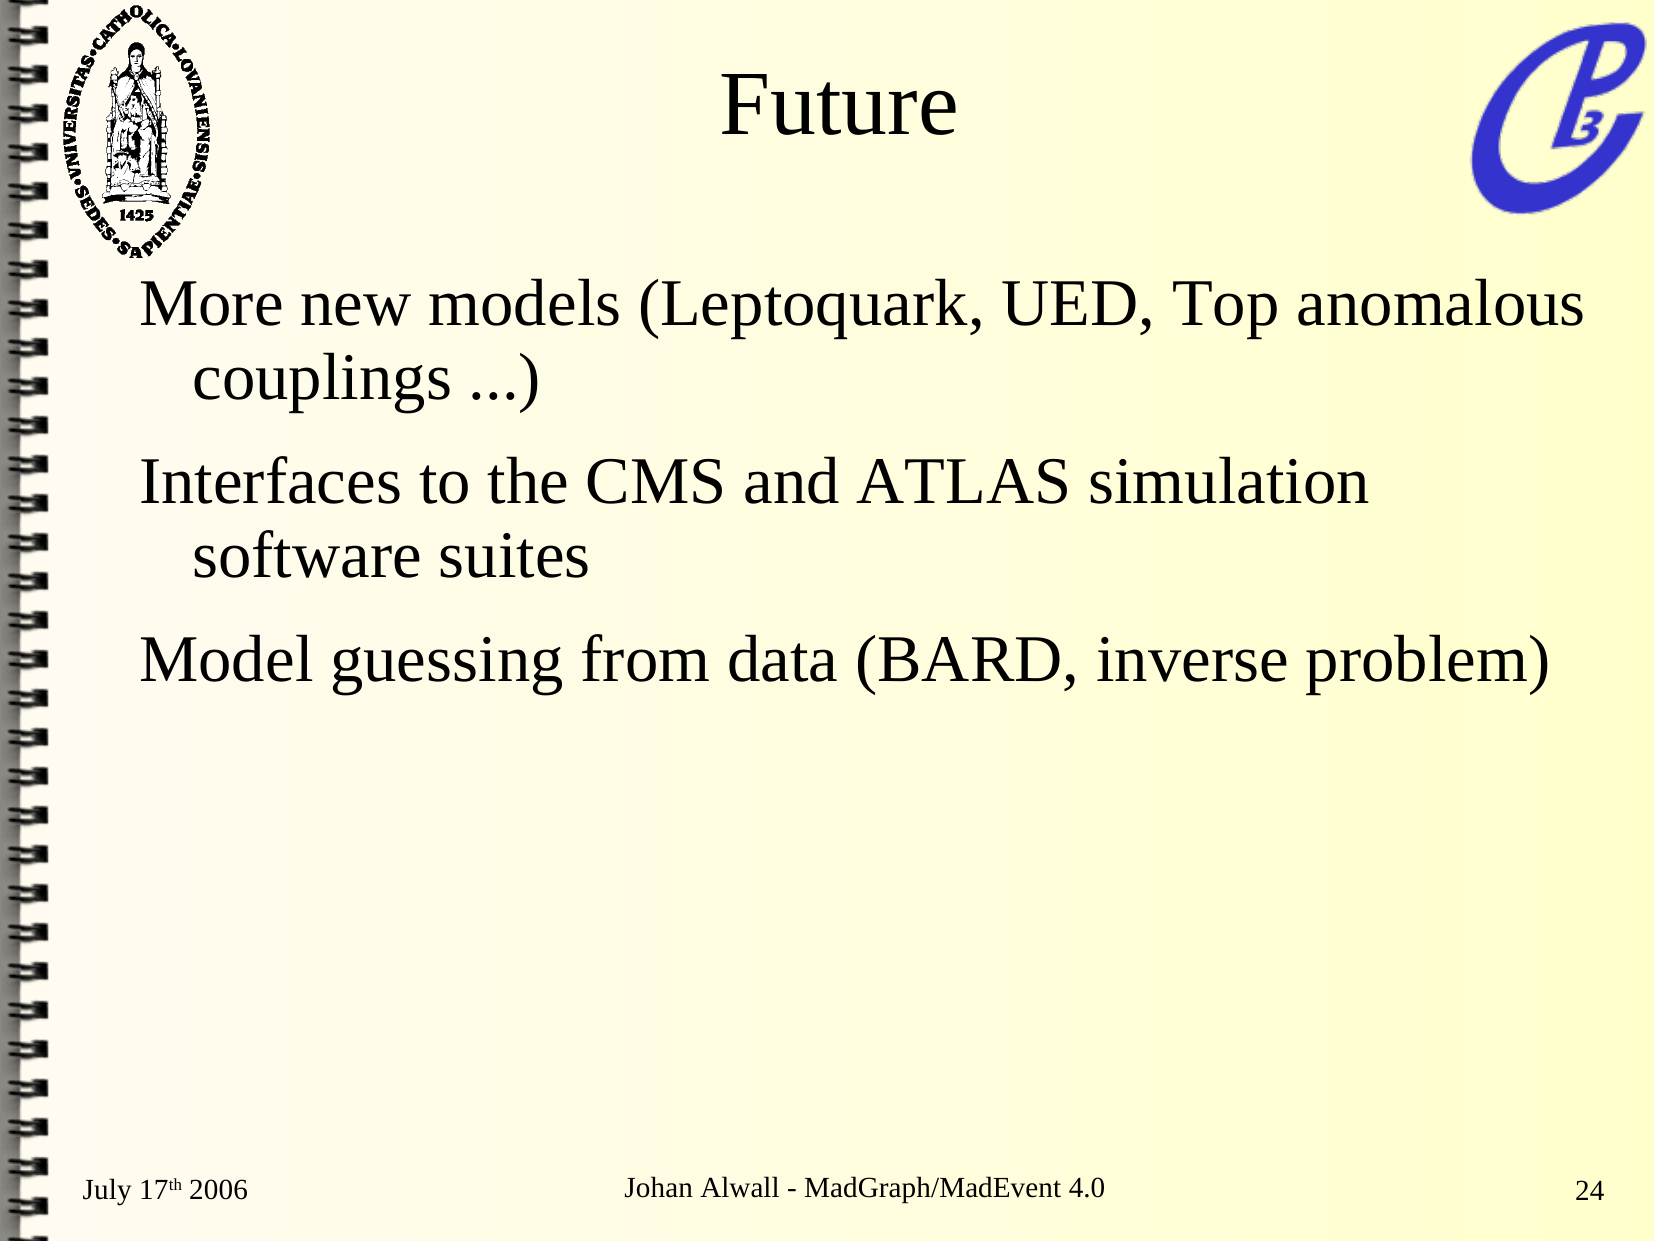

# Future
More new models (Leptoquark, UED, Top anomalous couplings ...)
Interfaces to the CMS and ATLAS simulation software suites
Model guessing from data (BARD, inverse problem)
Johan Alwall - MadGraph/MadEvent 4.0
July 17 2006
24